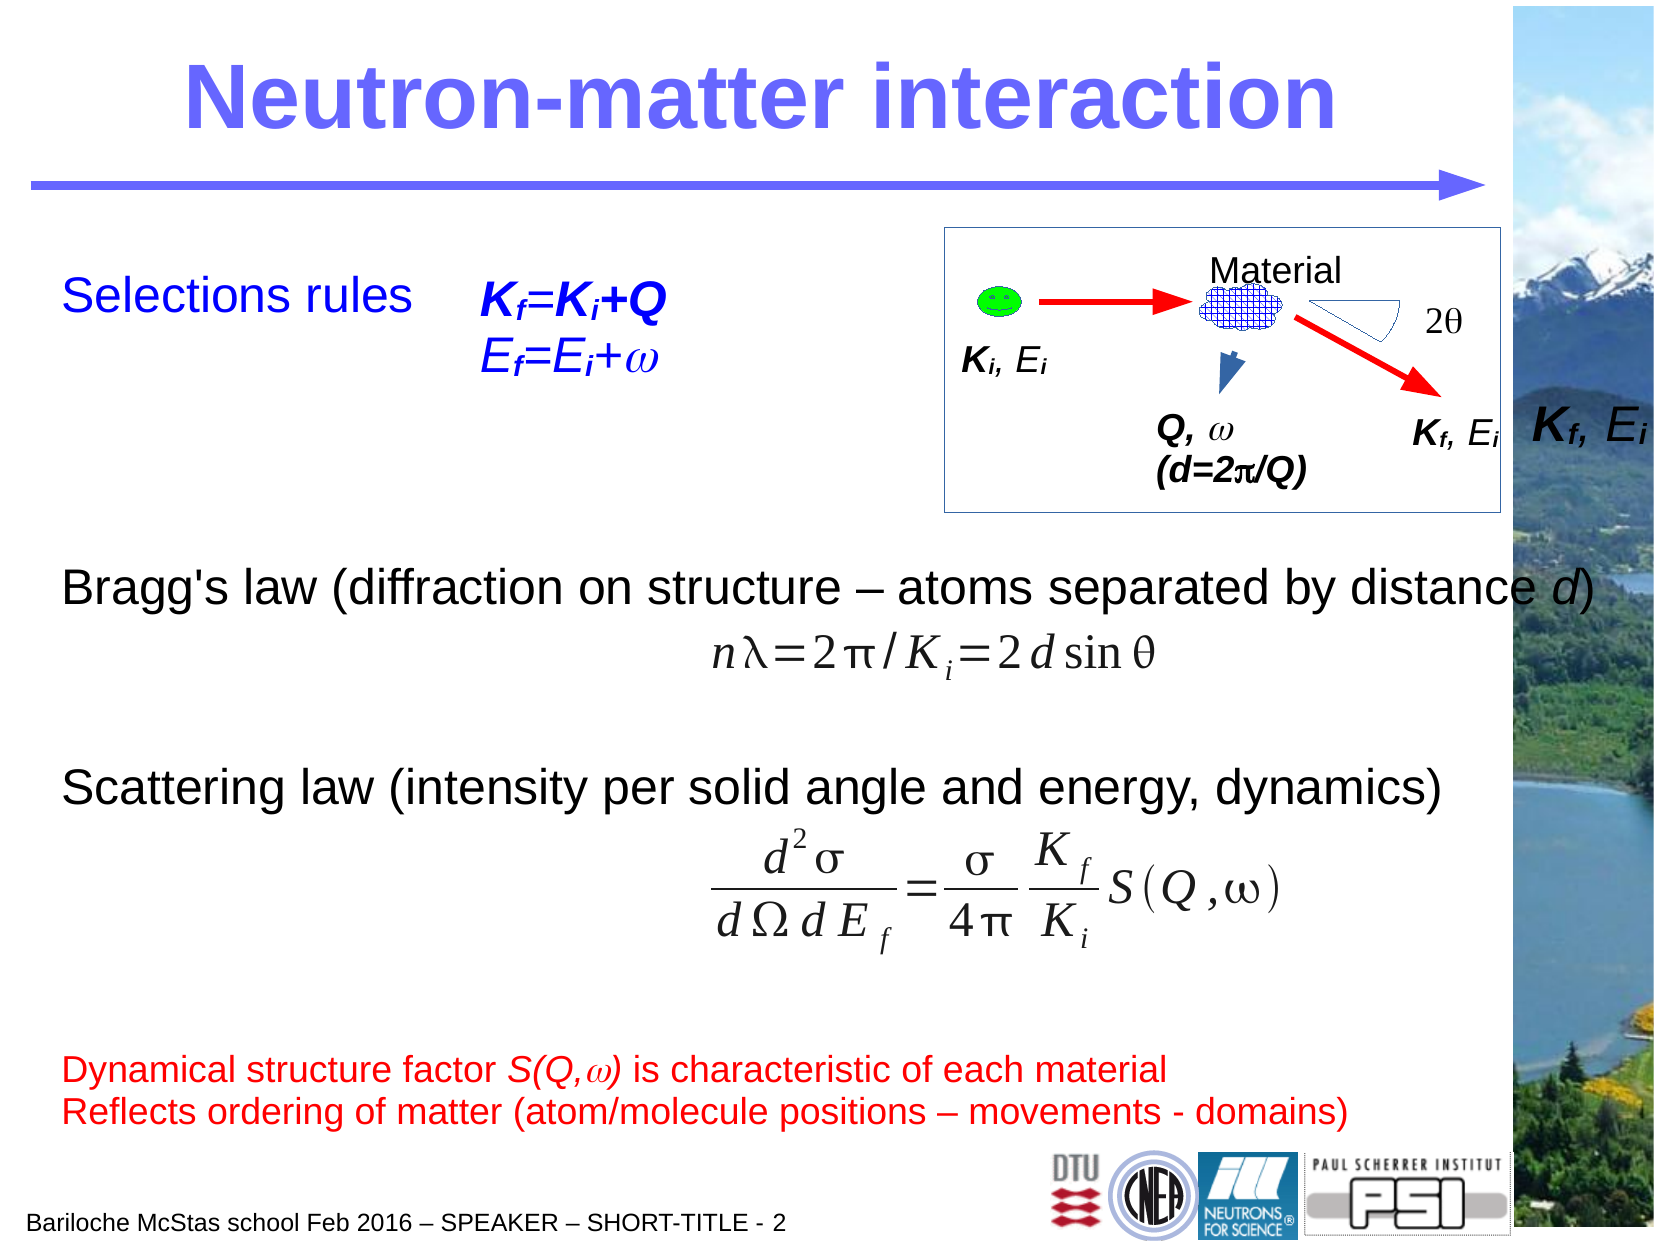

# Neutron-matter interaction
Material
2q
Ki, Ei
Q, w
(d=2p/Q)
Kf, Ei
Selections rules
Kf=Ki+Q
Ef=Ei+w
Kf, Ei
Bragg's law (diffraction on structure – atoms separated by distance d)
Scattering law (intensity per solid angle and energy, dynamics)
Dynamical structure factor S(Q,w) is characteristic of each material
Reflects ordering of matter (atom/molecule positions – movements - domains)